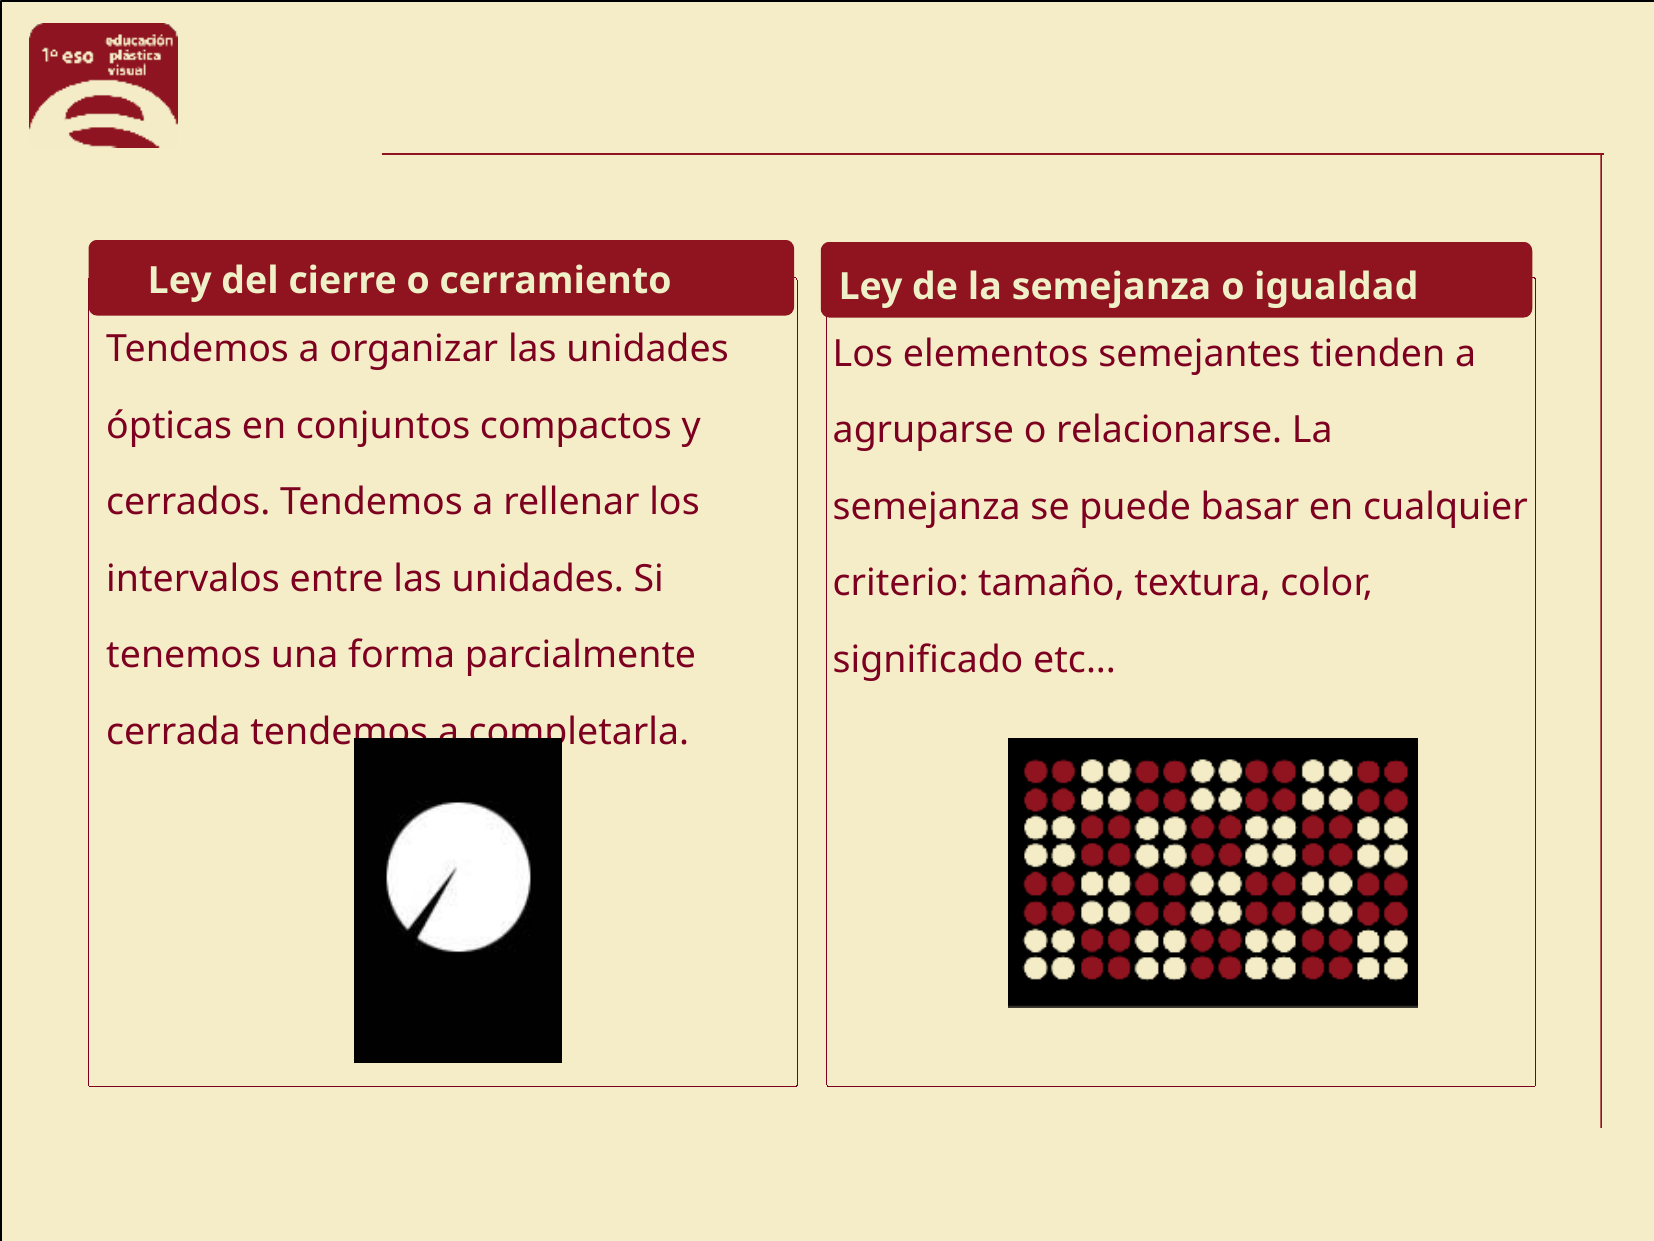

Ley de la proximidad
Ley del cierre o cerramiento
Ley de la semejanza o igualdad
#
Tendemos a organizar las unidades ópticas en conjuntos compactos y cerrados. Tendemos a rellenar los intervalos entre las unidades. Si tenemos una forma parcialmente cerrada tendemos a completarla.
Los elementos semejantes tienden a agruparse o relacionarse. La semejanza se puede basar en cualquier criterio: tamaño, textura, color, significado etc...
Ley de la igualdad o semejanza